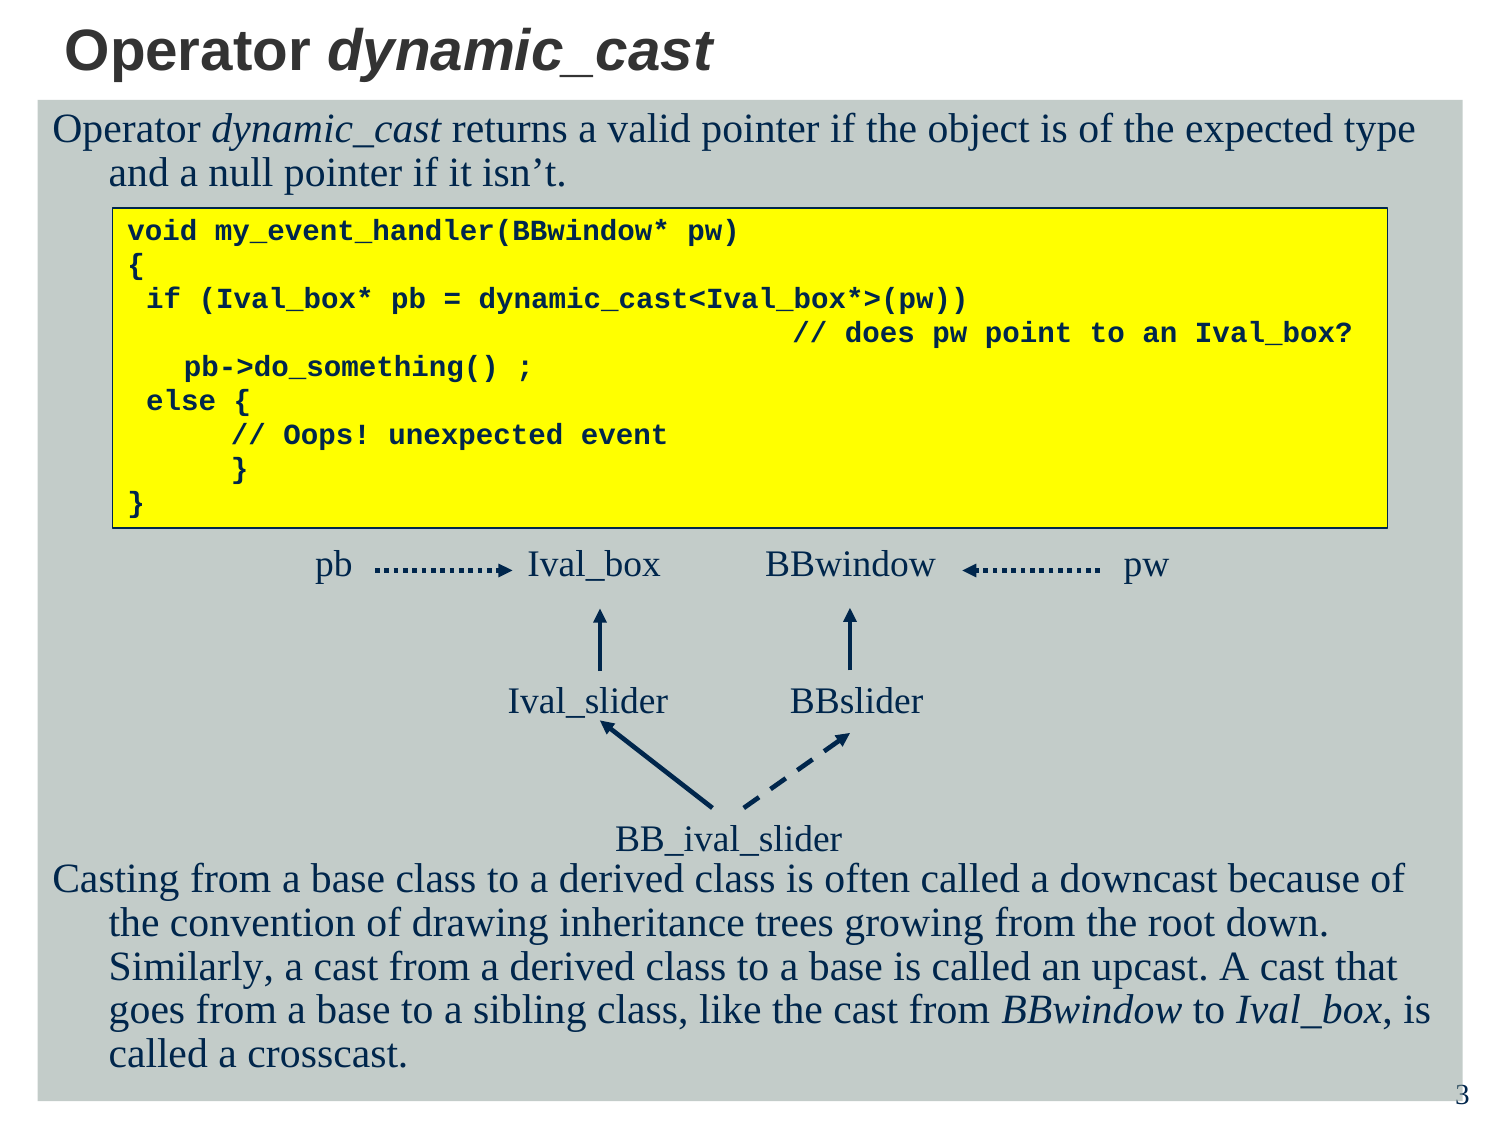

# Operator dynamic_cast
Operator dynamic_cast returns a valid pointer if the object is of the expected type and a null pointer if it isn’t.
Casting from a base class to a derived class is often called a downcast because of the convention of drawing inheritance trees growing from the root down. Similarly, a cast from a derived class to a base is called an upcast. A cast that goes from a base to a sibling class, like the cast from BBwindow to Ival_box, is called a crosscast.
void my_event_handler(BBwindow* pw)
{
	if (Ival_box* pb = dynamic_cast<Ival_box*>(pw))
 // does pw point to an Ival_box?
		pb->do_something() ;
	else {
			// Oops! unexpected event
			}
}
pb
Ival_box
BBwindow
pw
Ival_slider
BBslider
BB_ival_slider